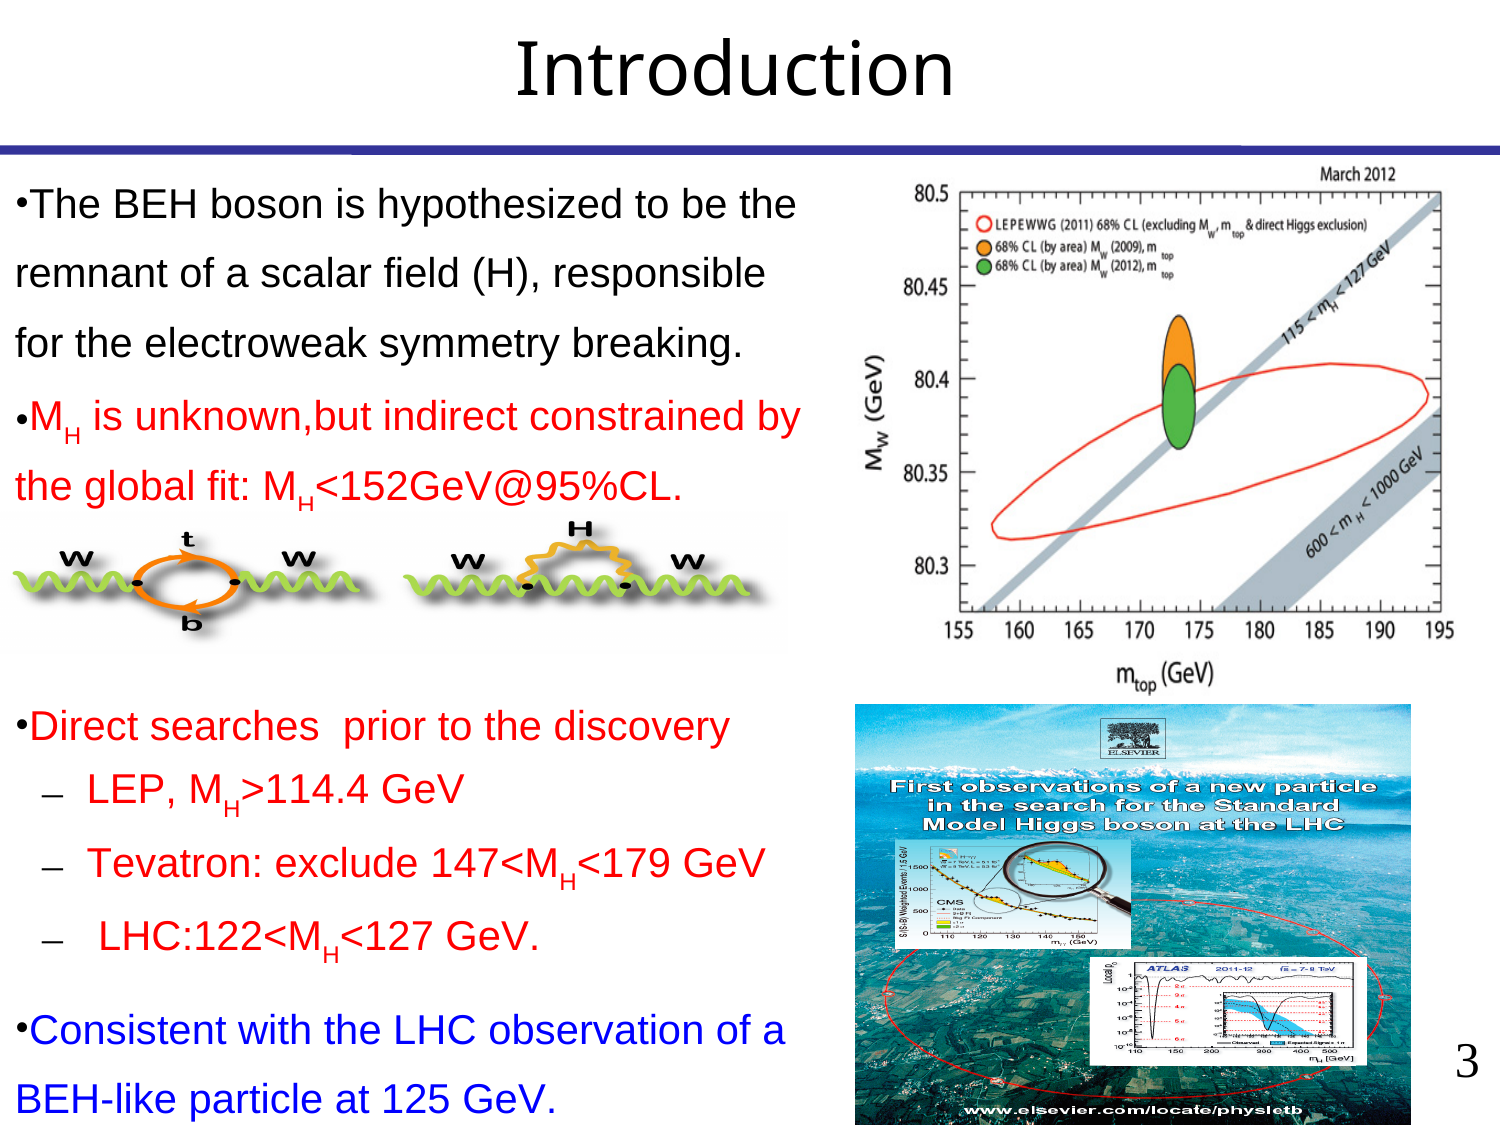

# Introduction
The BEH boson is hypothesized to be the remnant of a scalar field (H), responsible for the electroweak symmetry breaking.
MH is unknown,but indirect constrained by the global fit: MH<152GeV@95%CL.
Direct searches prior to the discovery
LEP, MH>114.4 GeV
Tevatron: exclude 147<MH<179 GeV
 LHC:122<MH<127 GeV.
Consistent with the LHC observation of a BEH-like particle at 125 GeV.
3